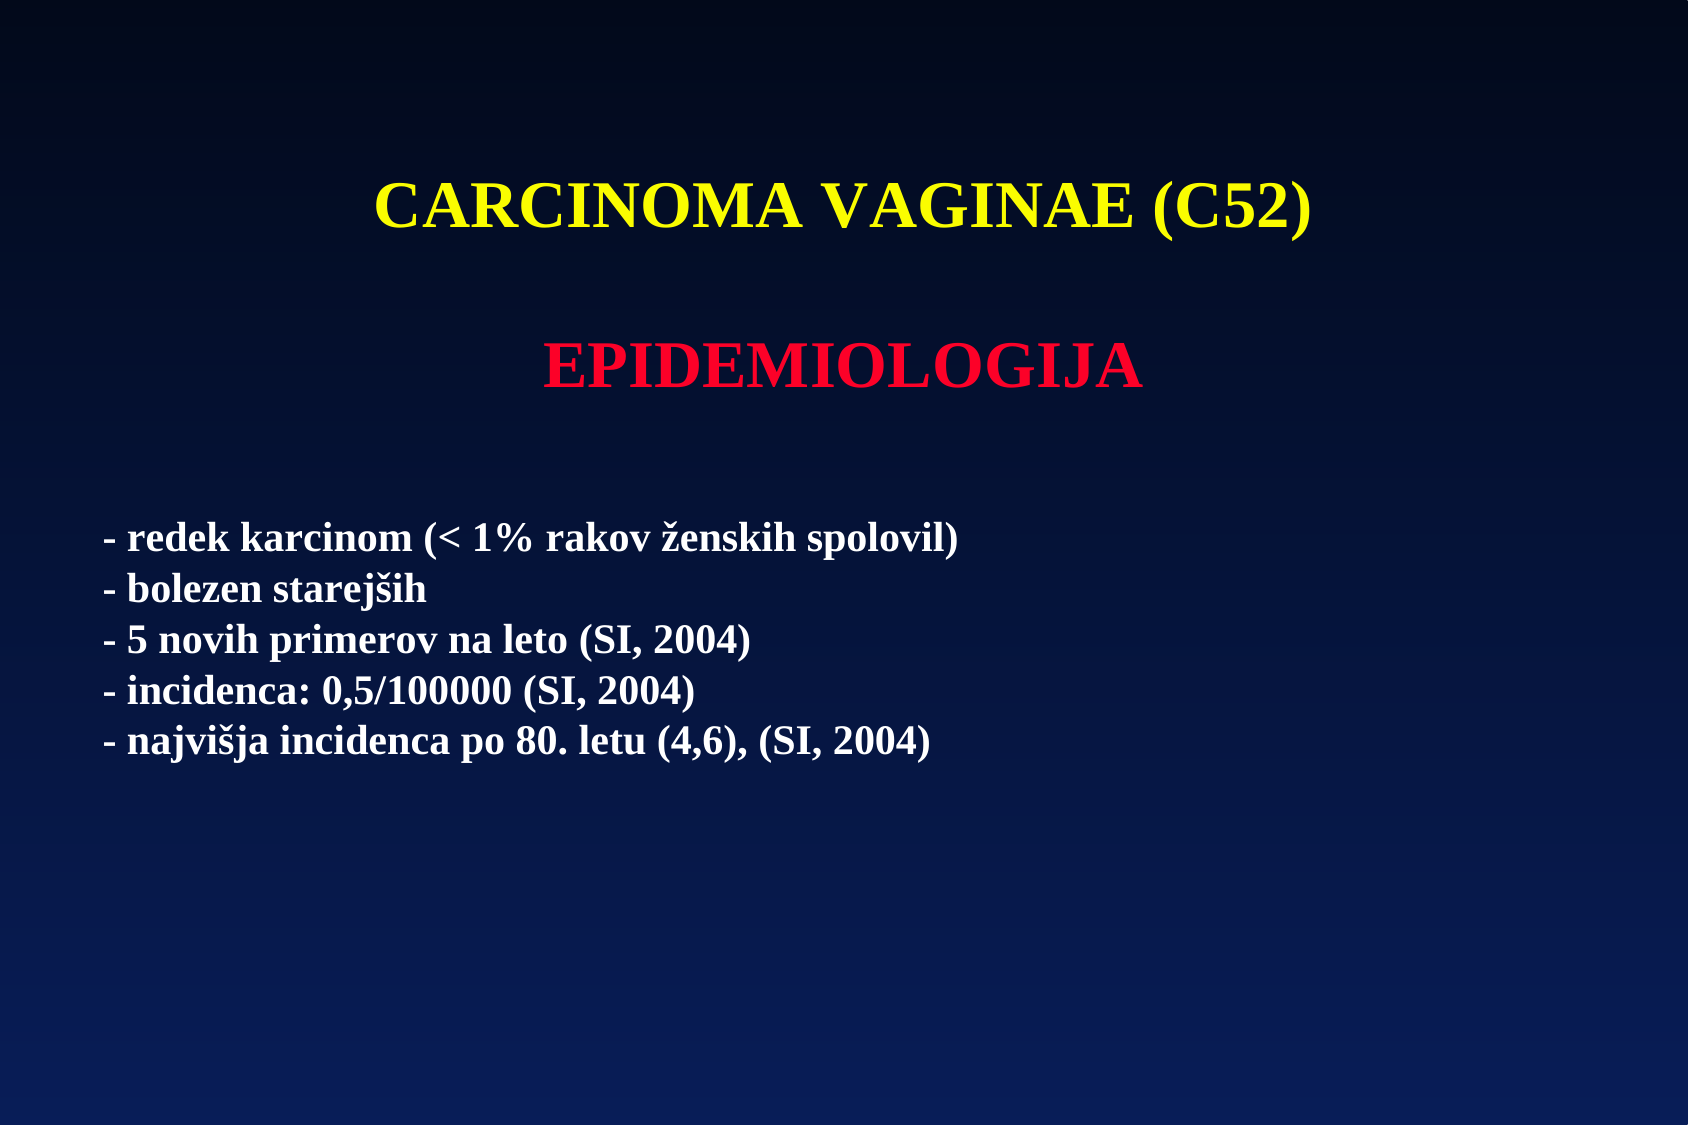

# CARCINOMA VAGINAE (C52) EPIDEMIOLOGIJA
	- redek karcinom (< 1% rakov ženskih spolovil)
	- bolezen starejših
	- 5 novih primerov na leto (SI, 2004)
	- incidenca: 0,5/100000 (SI, 2004)
	- najvišja incidenca po 80. letu (4,6), (SI, 2004)